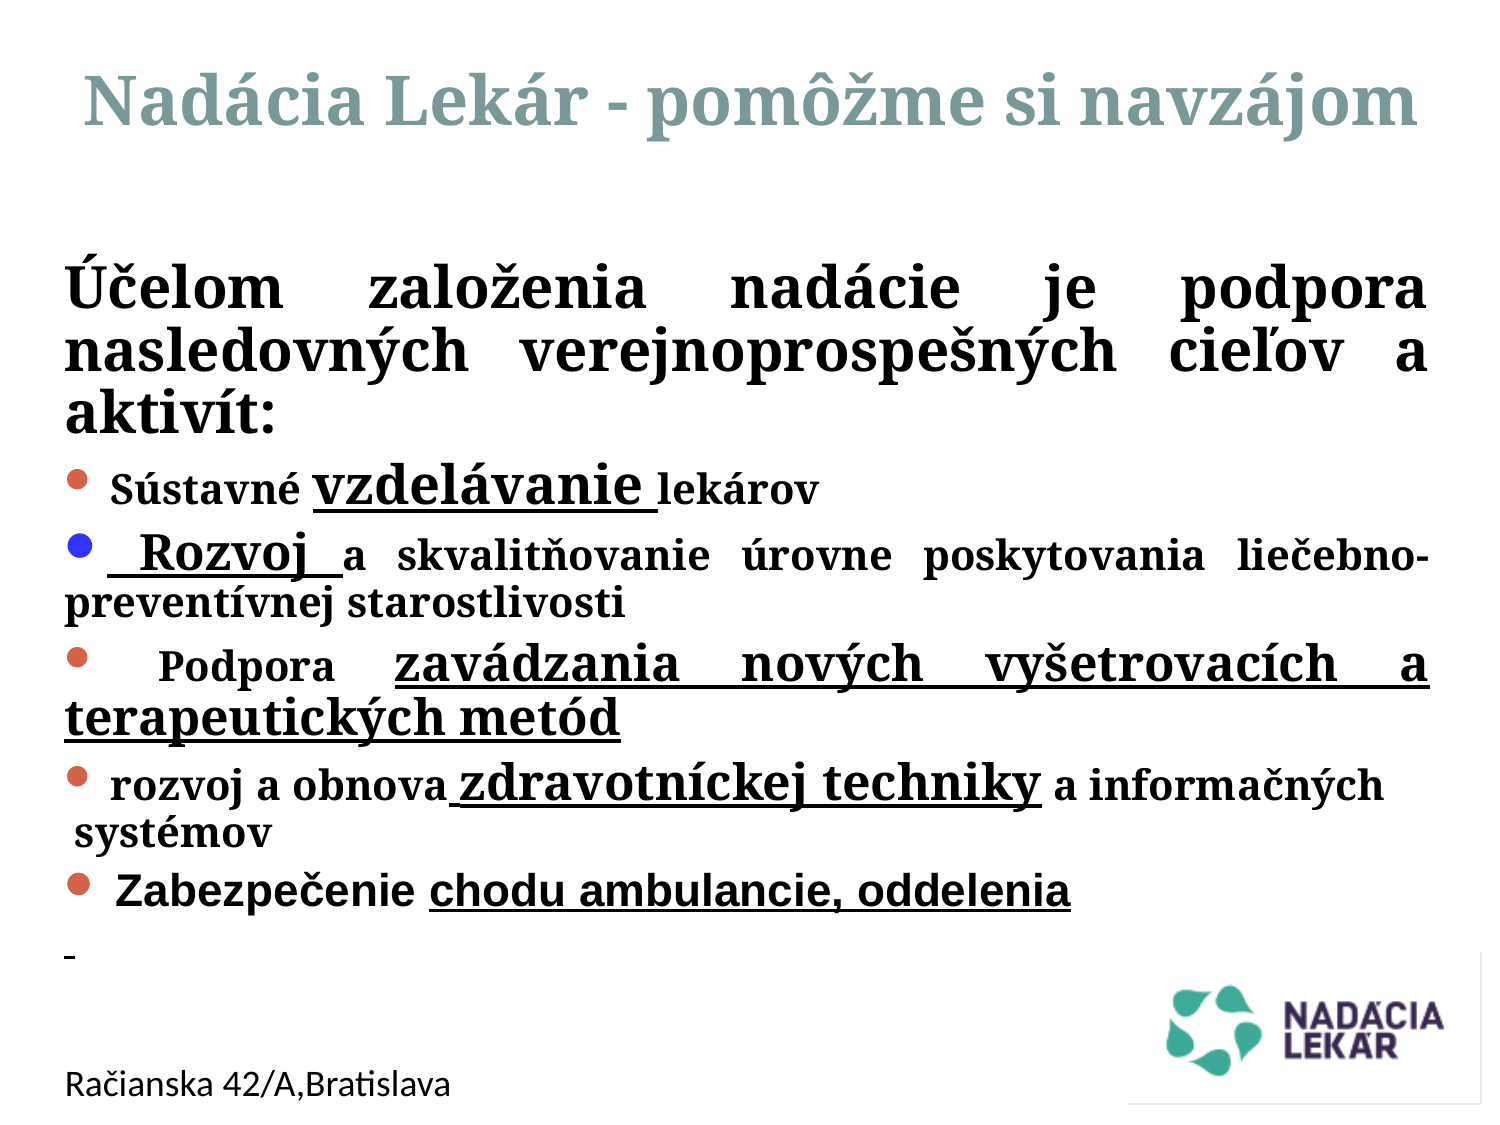

# Nadácia Lekár - pomôžme si navzájom
Účelom založenia nadácie je podpora nasledovných verejnoprospešných cieľov a aktivít:
 Sústavné vzdelávanie lekárov
 Rozvoj a skvalitňovanie úrovne poskytovania liečebno-preventívnej starostlivosti
 Podpora zavádzania nových vyšetrovacích a terapeutických metód
 rozvoj a obnova zdravotníckej techniky a informačných systémov
 Zabezpečenie chodu ambulancie, oddelenia
Račianska 42/A,Bratislava